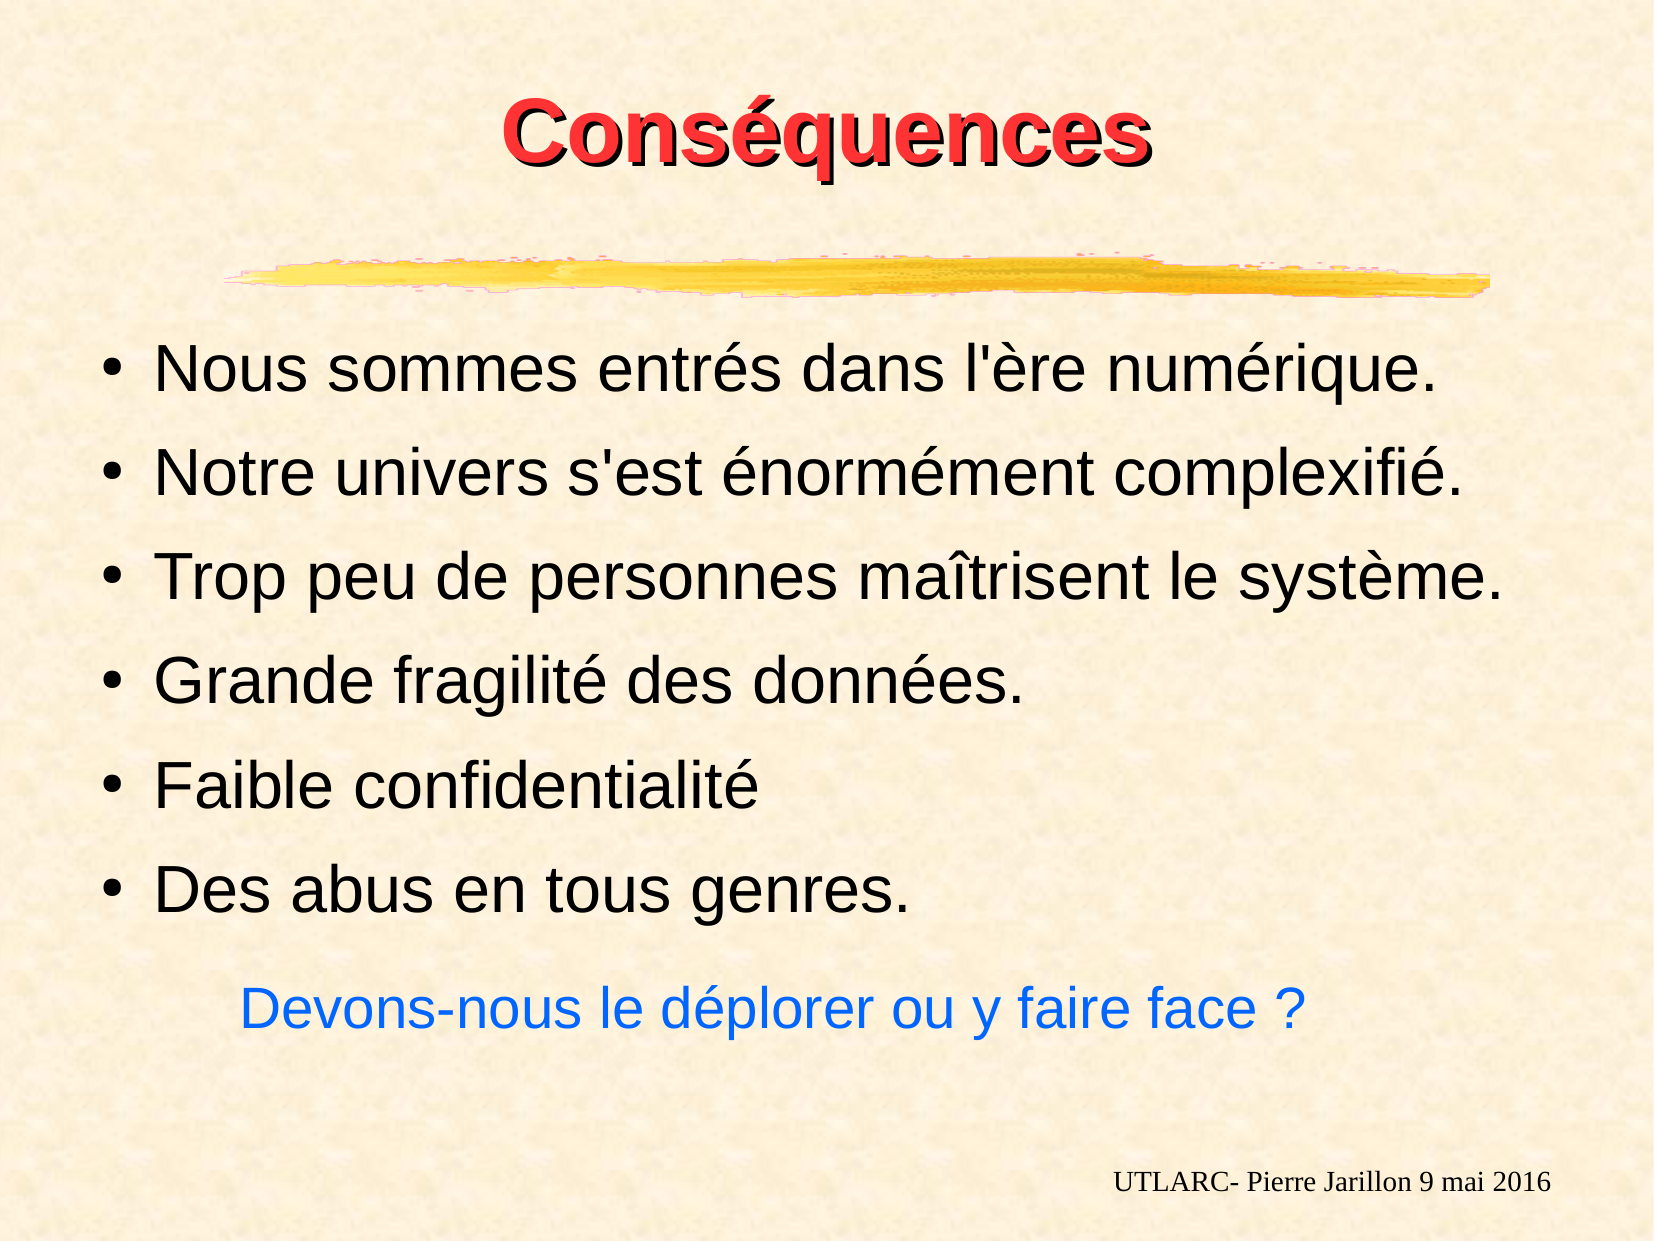

# Conséquences
Nous sommes entrés dans l'ère numérique.
Notre univers s'est énormément complexifié.
Trop peu de personnes maîtrisent le système.
Grande fragilité des données.
Faible confidentialité
Des abus en tous genres.
Devons-nous le déplorer ou y faire face ?
UTLARC- Pierre Jarillon 9 mai 2016